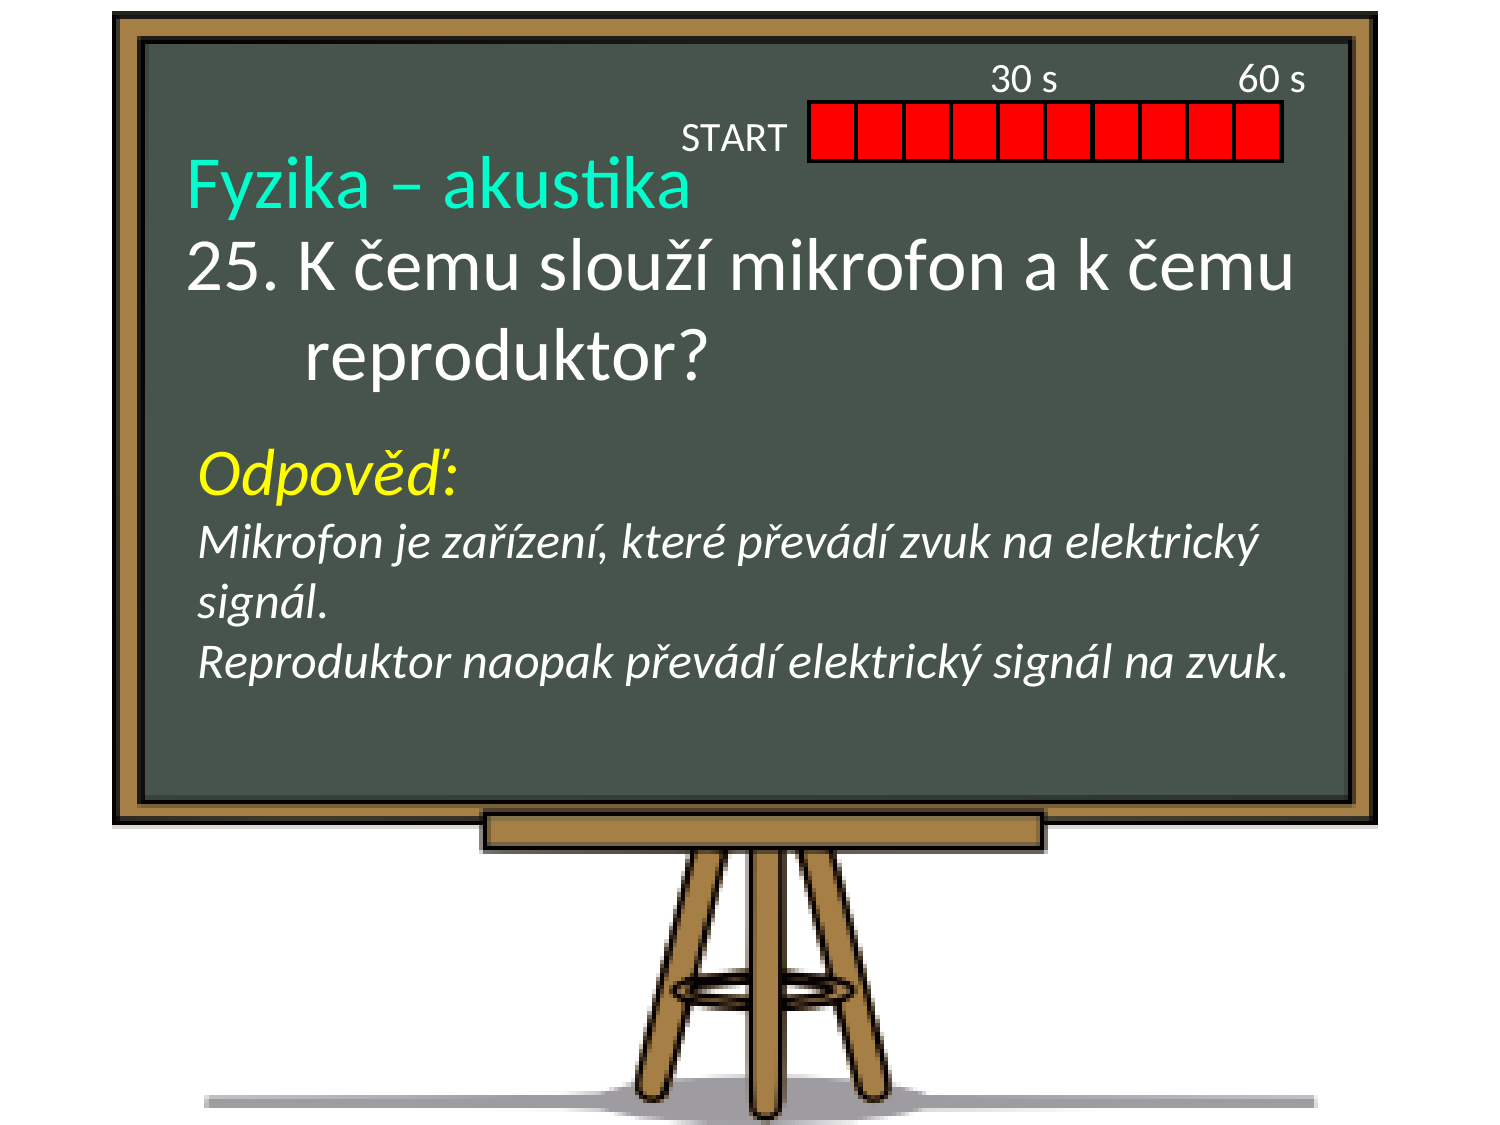

30 s
60 s
START
Fyzika – akustika
25. K čemu slouží mikrofon a k čemu
 reproduktor?
Odpověď:
Mikrofon je zařízení, které převádí zvuk na elektrický signál.
Reproduktor naopak převádí elektrický signál na zvuk.